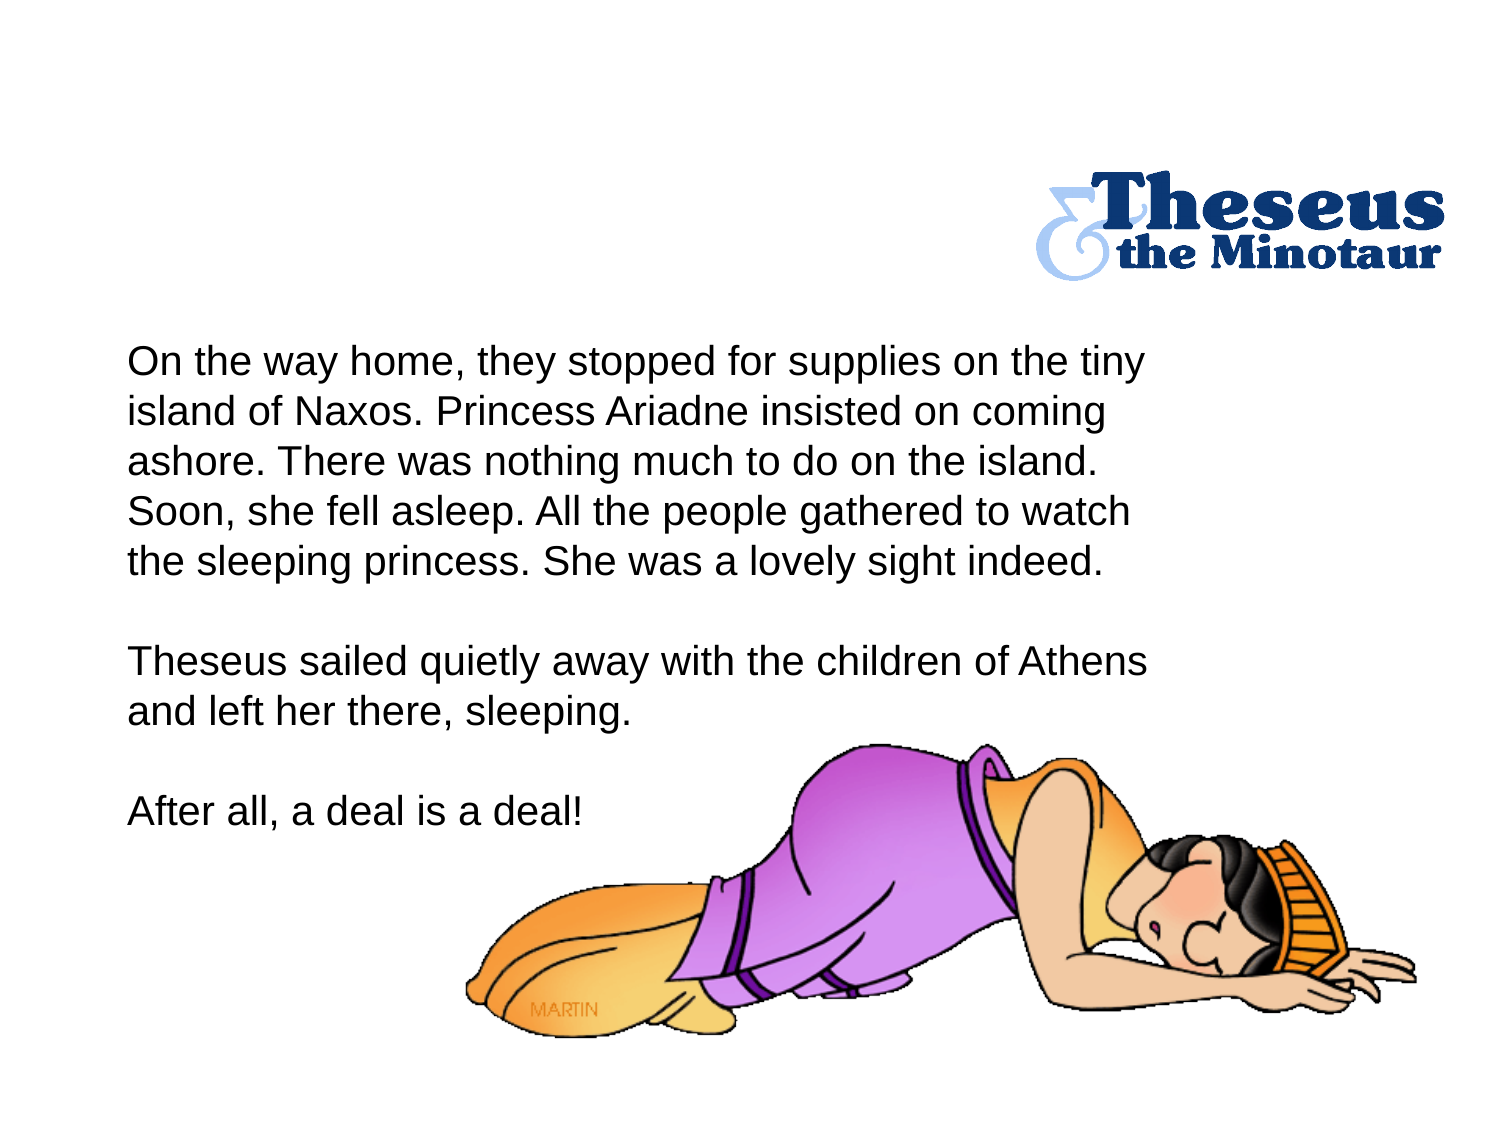

On the way home, they stopped for supplies on the tiny island of Naxos. Princess Ariadne insisted on coming ashore. There was nothing much to do on the island. Soon, she fell asleep. All the people gathered to watch the sleeping princess. She was a lovely sight indeed.
Theseus sailed quietly away with the children of Athens and left her there, sleeping.
After all, a deal is a deal!